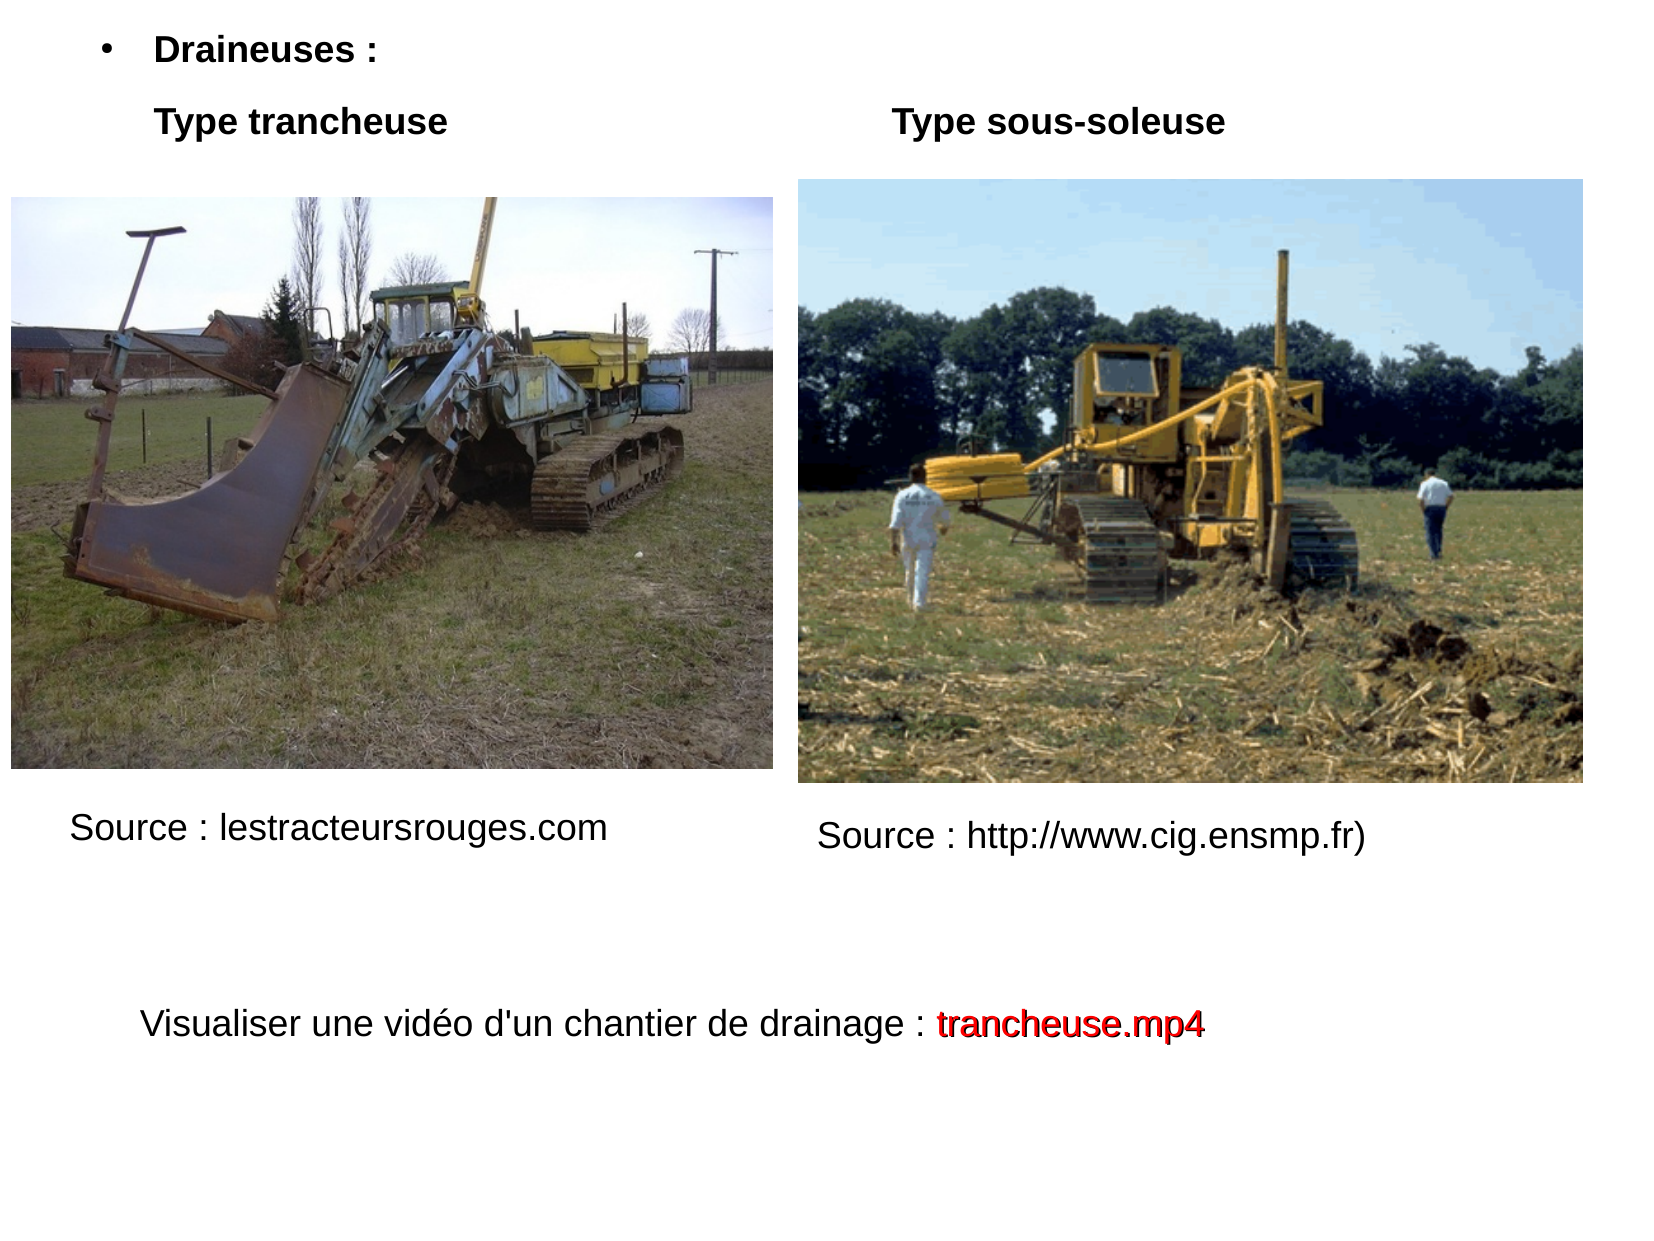

# Draineuses :
Type trancheuse							Type sous-soleuse
Source : lestracteursrouges.com
Source : http://www.cig.ensmp.fr)
Visualiser une vidéo d'un chantier de drainage : trancheuse.mp4